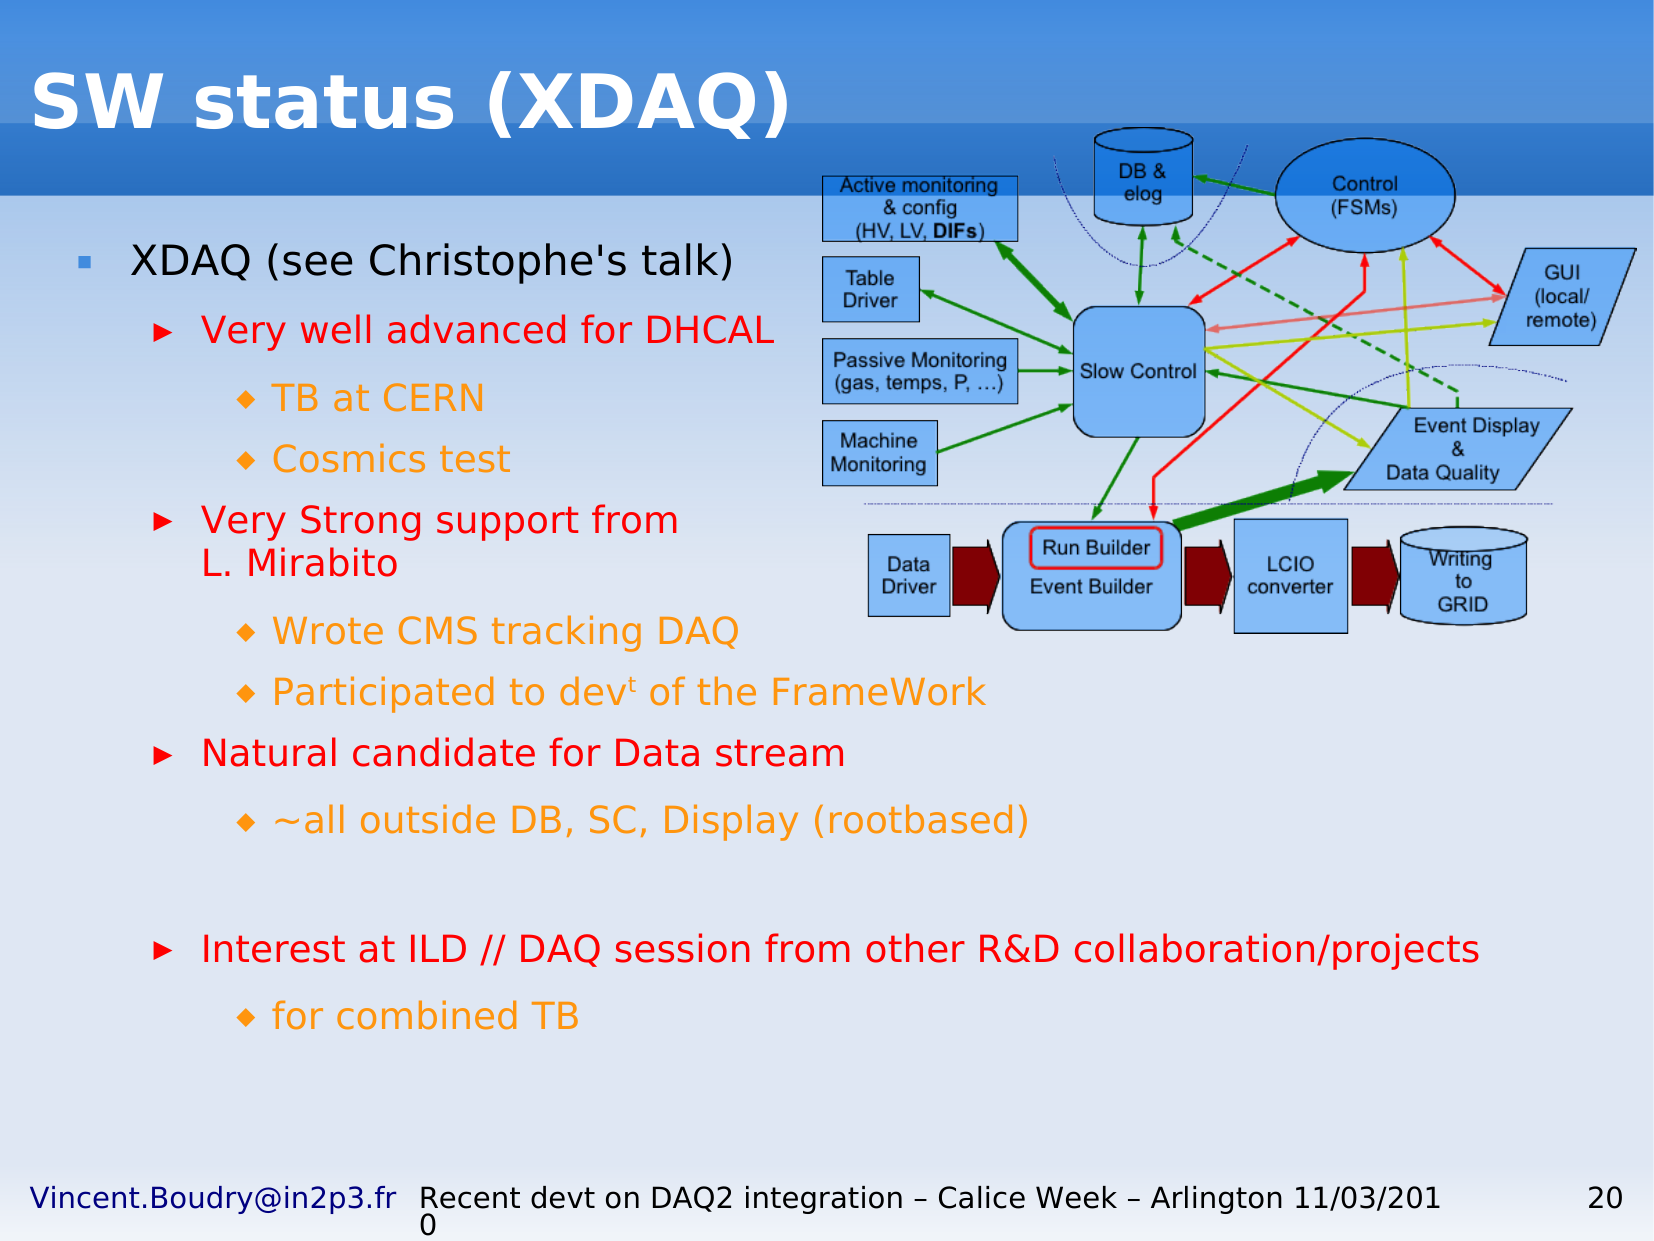

# SW status (XDAQ)
XDAQ (see Christophe's talk)
Very well advanced for DHCAL
TB at CERN
Cosmics test
Very Strong support from
L. Mirabito
Wrote CMS tracking DAQ
Participated to devt of the FrameWork
Natural candidate for Data stream
~all outside DB, SC, Display (rootbased)
Interest at ILD // DAQ session from other R&D collaboration/projects
for combined TB
Recent devt on DAQ2 integration – Calice Week – Arlington 11/03/2010
20